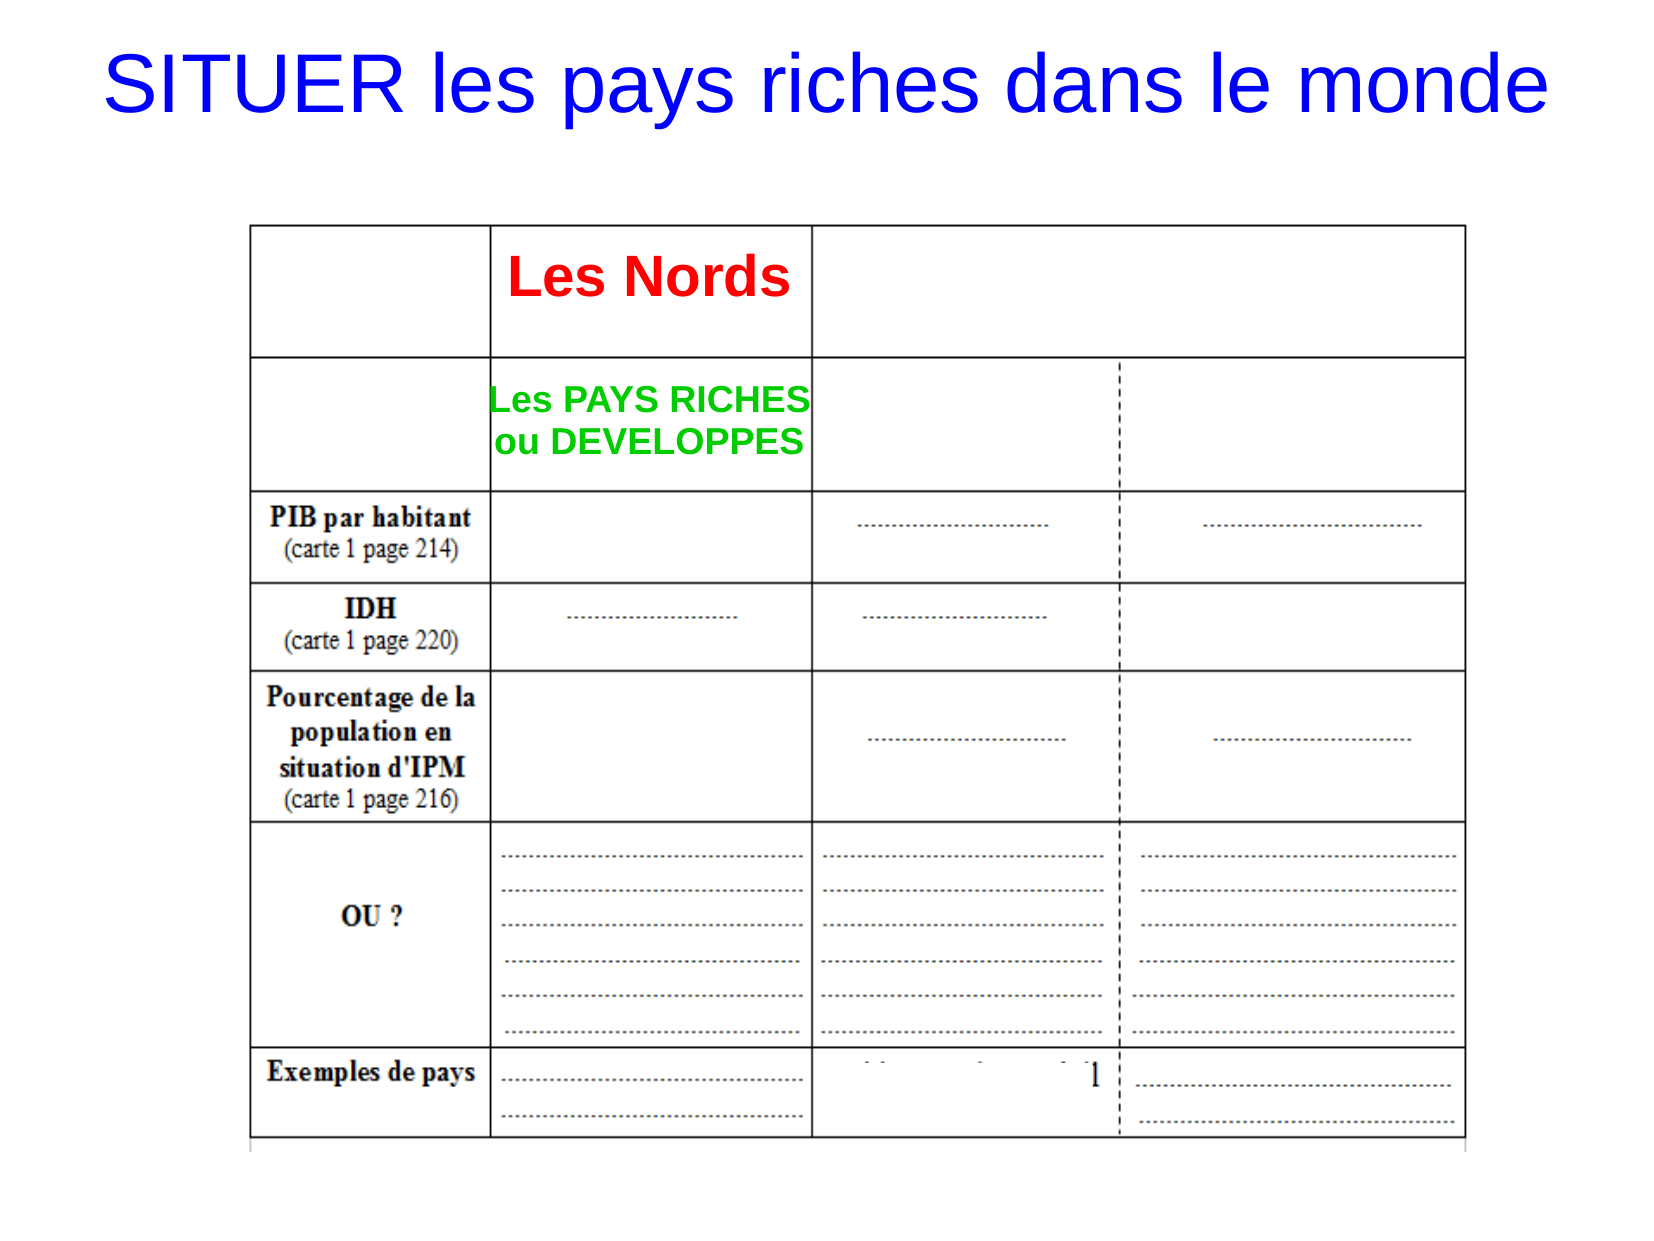

SITUER les pays riches dans le monde
Les Nords
Les PAYS RICHES ou DEVELOPPES